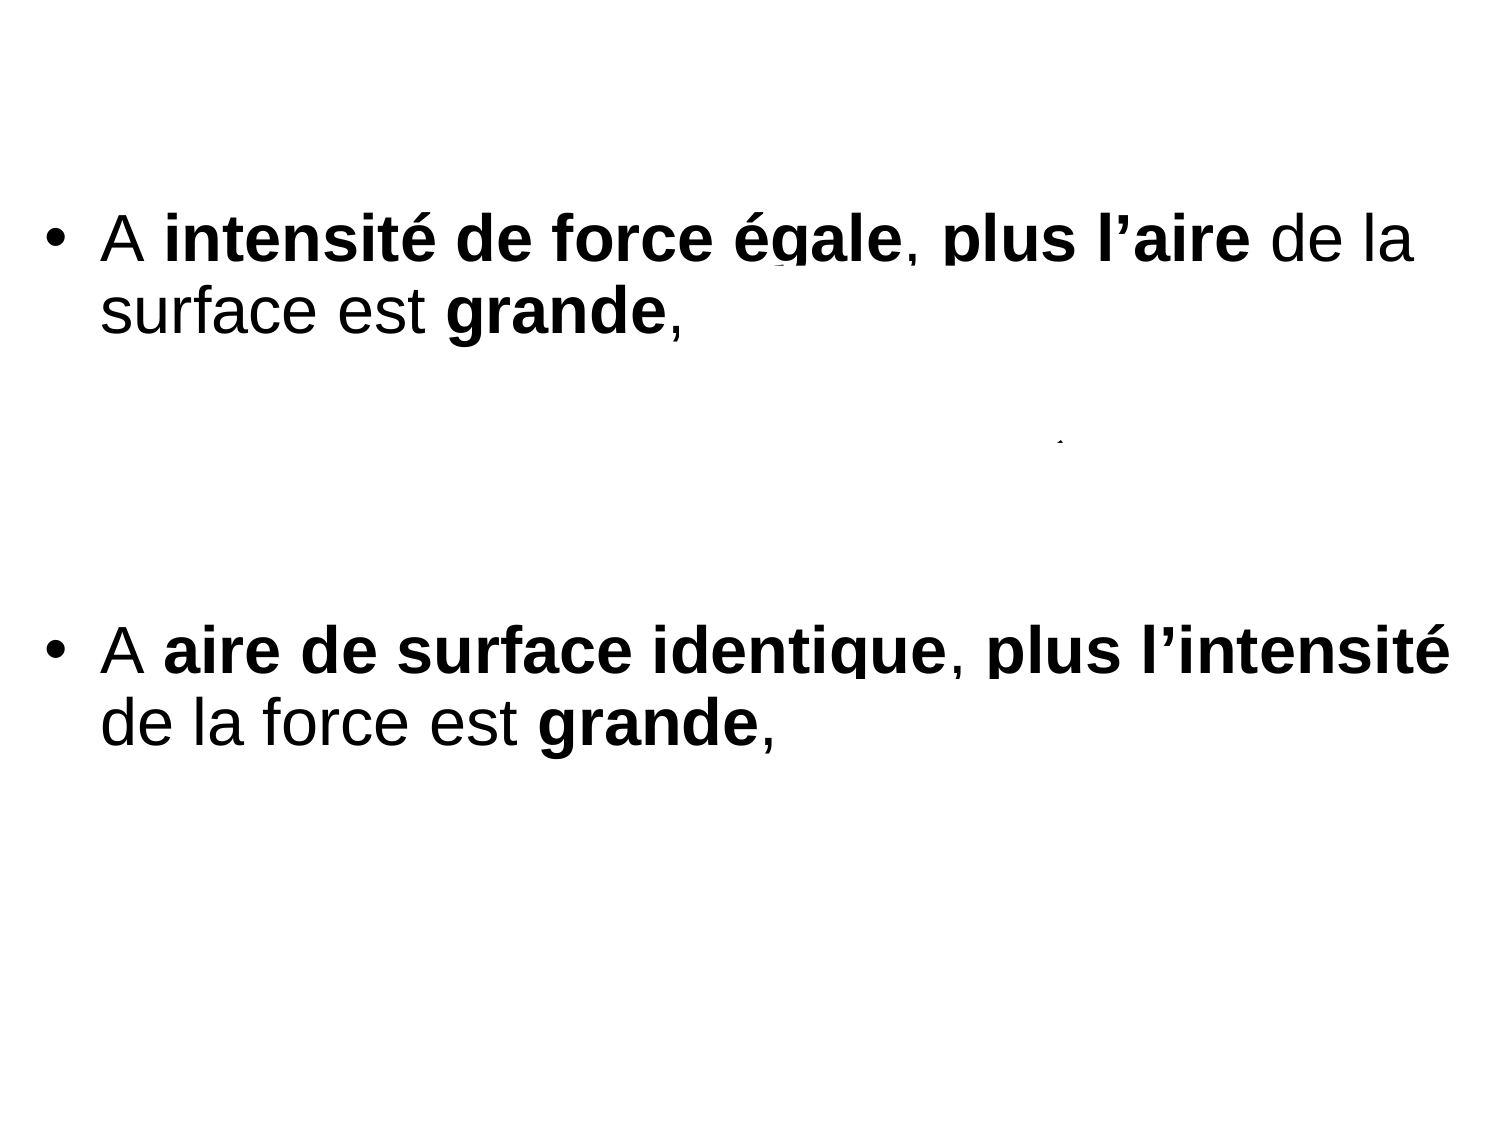

# A intensité de force égale, plus l’aire de la surface est grande, moins l’efficacité est importante.
 ( F constant : si S , efficacité )
A aire de surface identique, plus l’intensité de la force est grande, plus l’efficacité est importante.
 ( S constant : si F , efficacité )